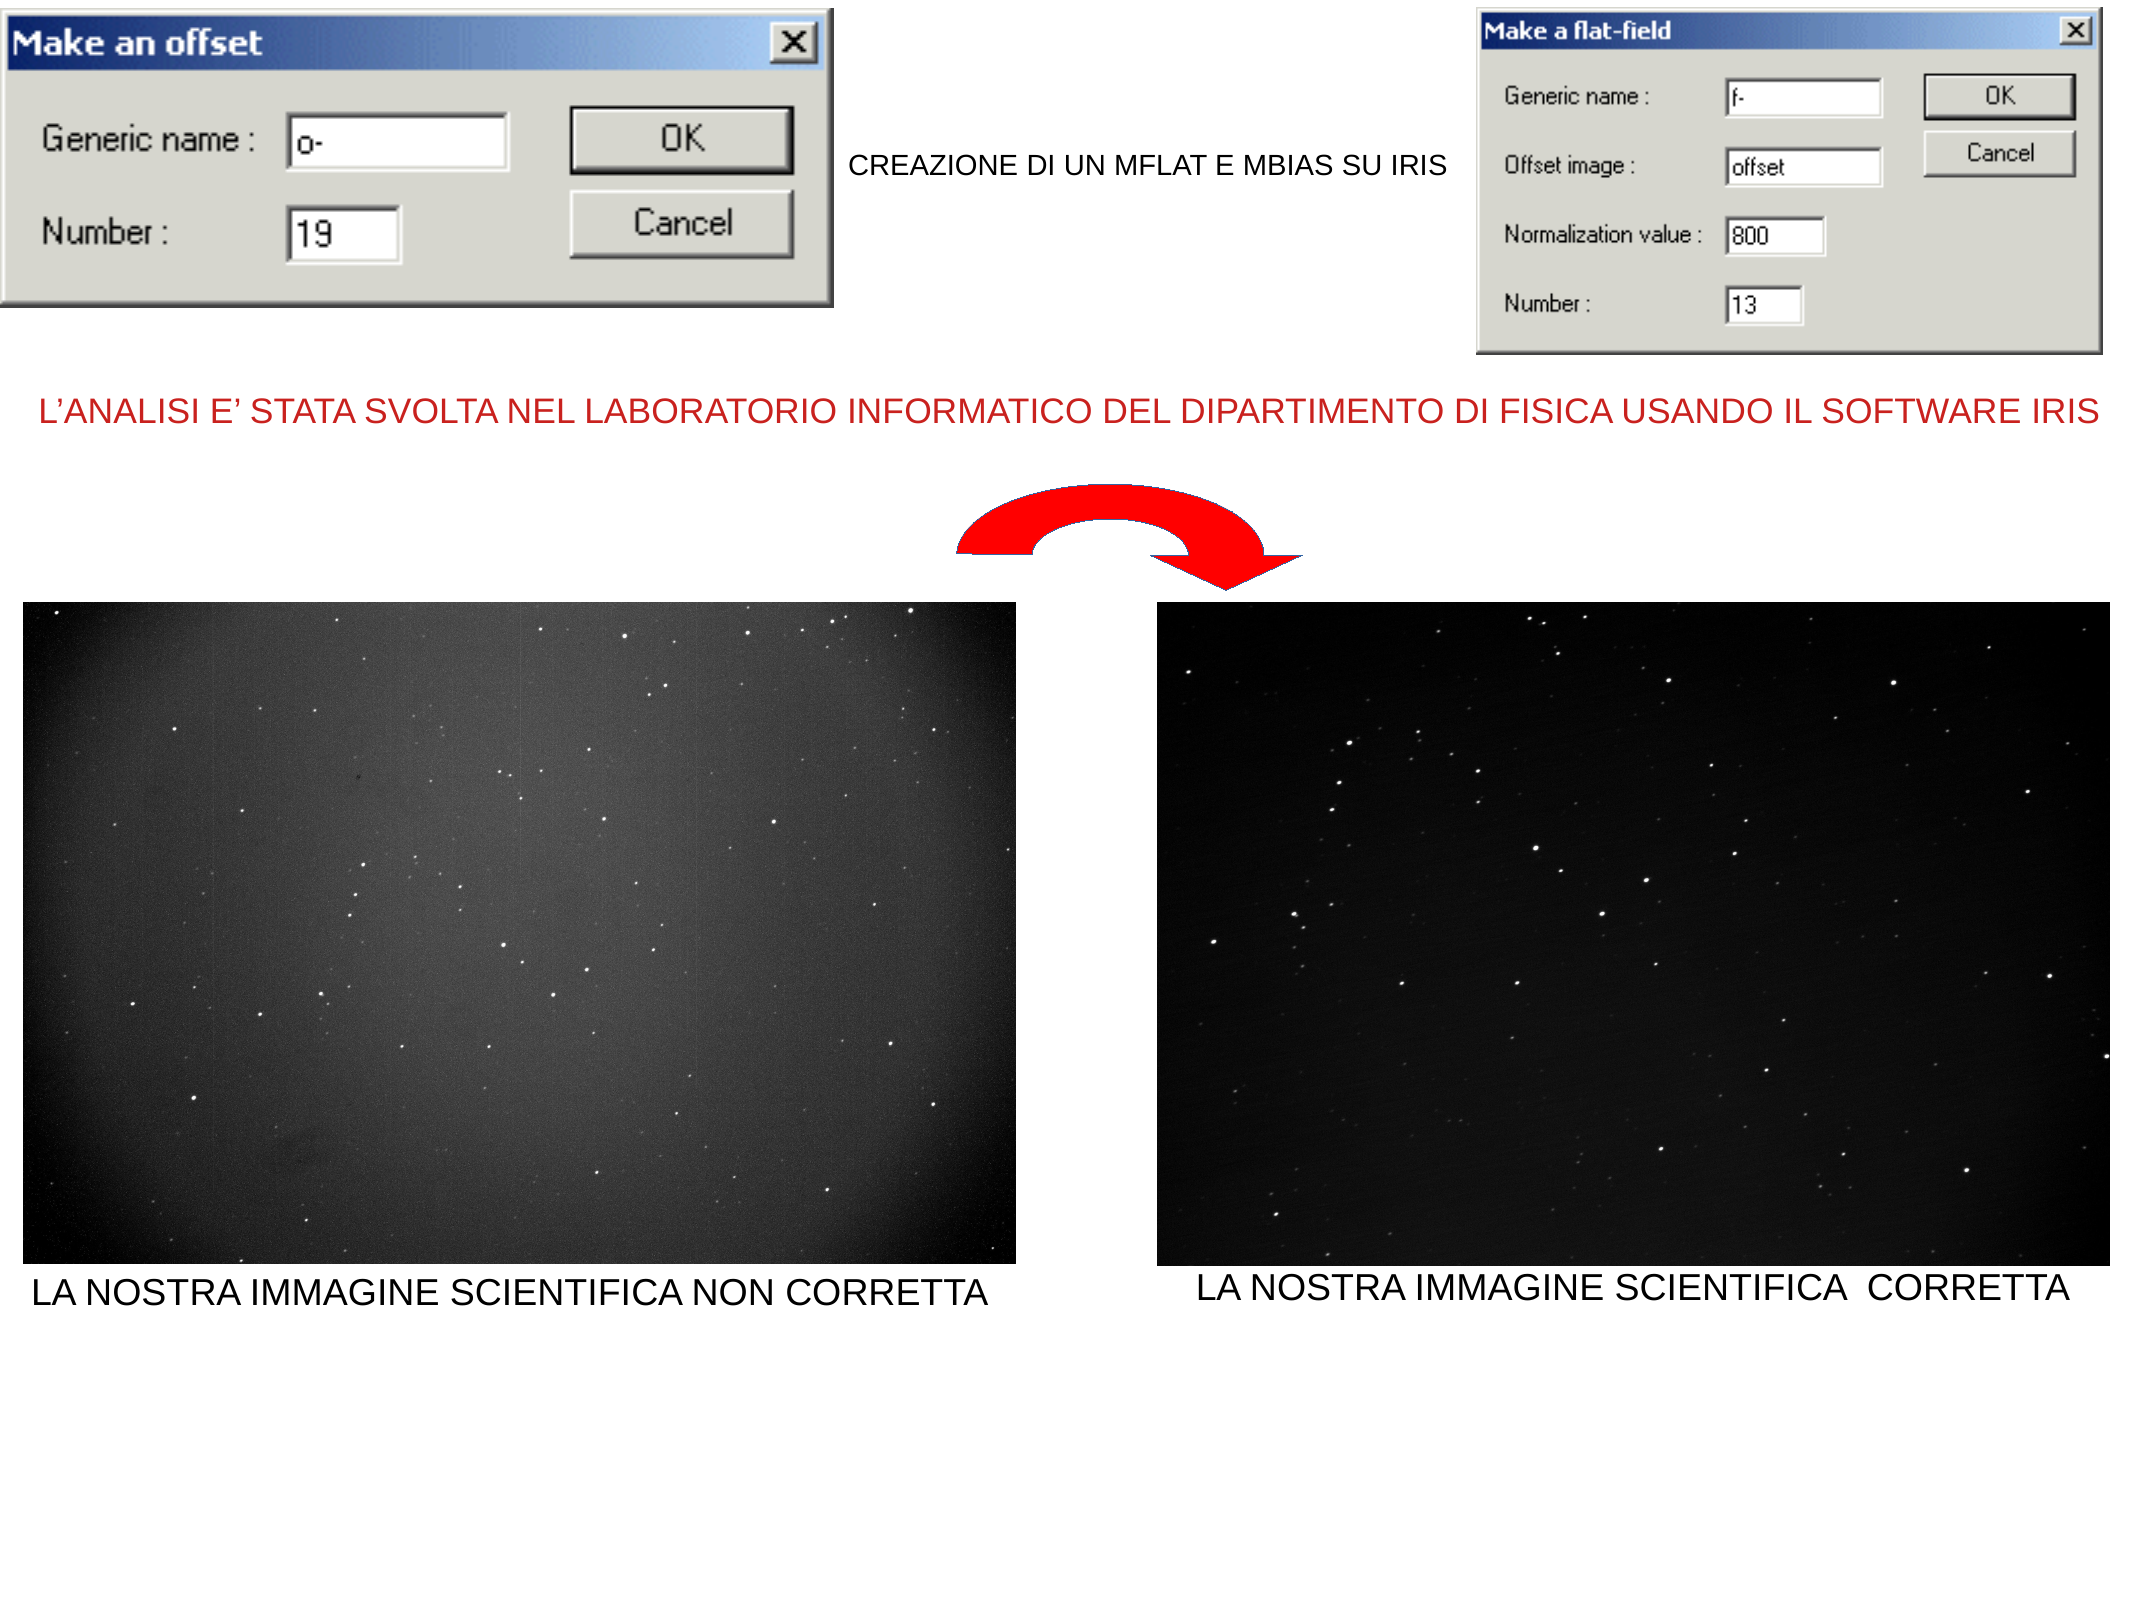

CREAZIONE DI UN MFLAT E MBIAS SU IRIS
L’ANALISI E’ STATA SVOLTA NEL LABORATORIO INFORMATICO DEL DIPARTIMENTO DI FISICA USANDO IL SOFTWARE IRIS
LA NOSTRA IMMAGINE SCIENTIFICA CORRETTA
LA NOSTRA IMMAGINE SCIENTIFICA NON CORRETTA